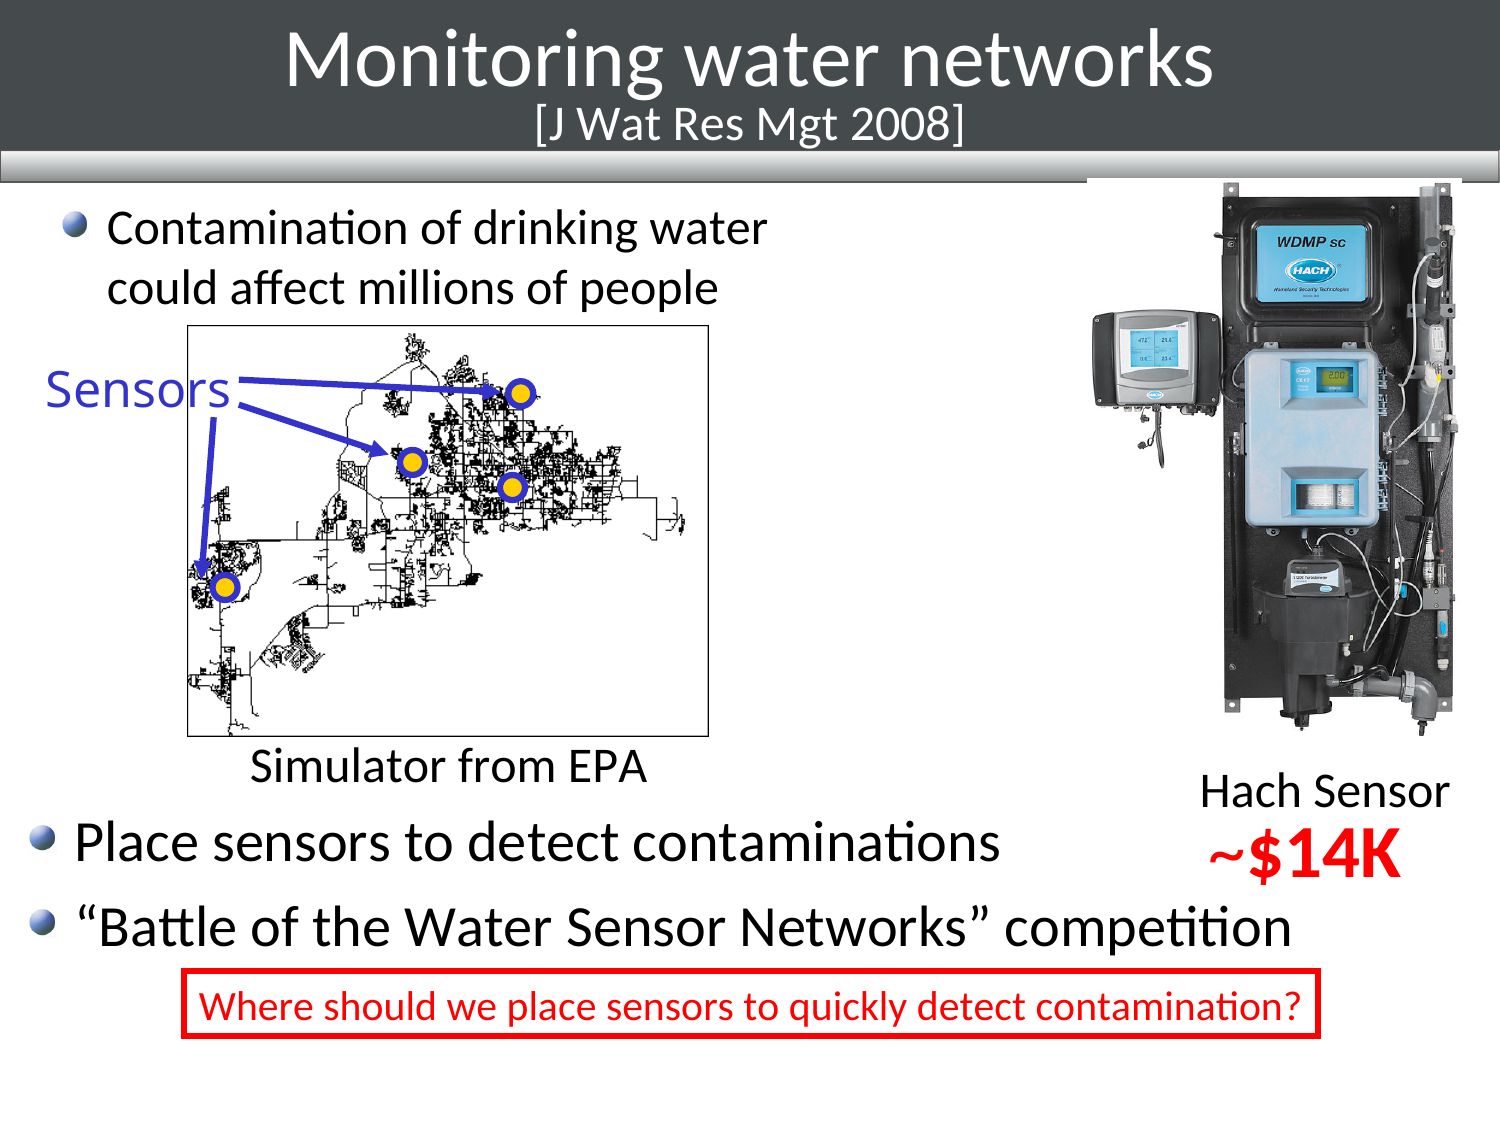

# Monitoring water networks [J Wat Res Mgt 2008]
Hach Sensor
Contamination of drinking water
could affect millions of people
Sensors
Simulator from EPA
~$14K
Place sensors to detect contaminations
“Battle of the Water Sensor Networks” competition
Where should we place sensors to quickly detect contamination?